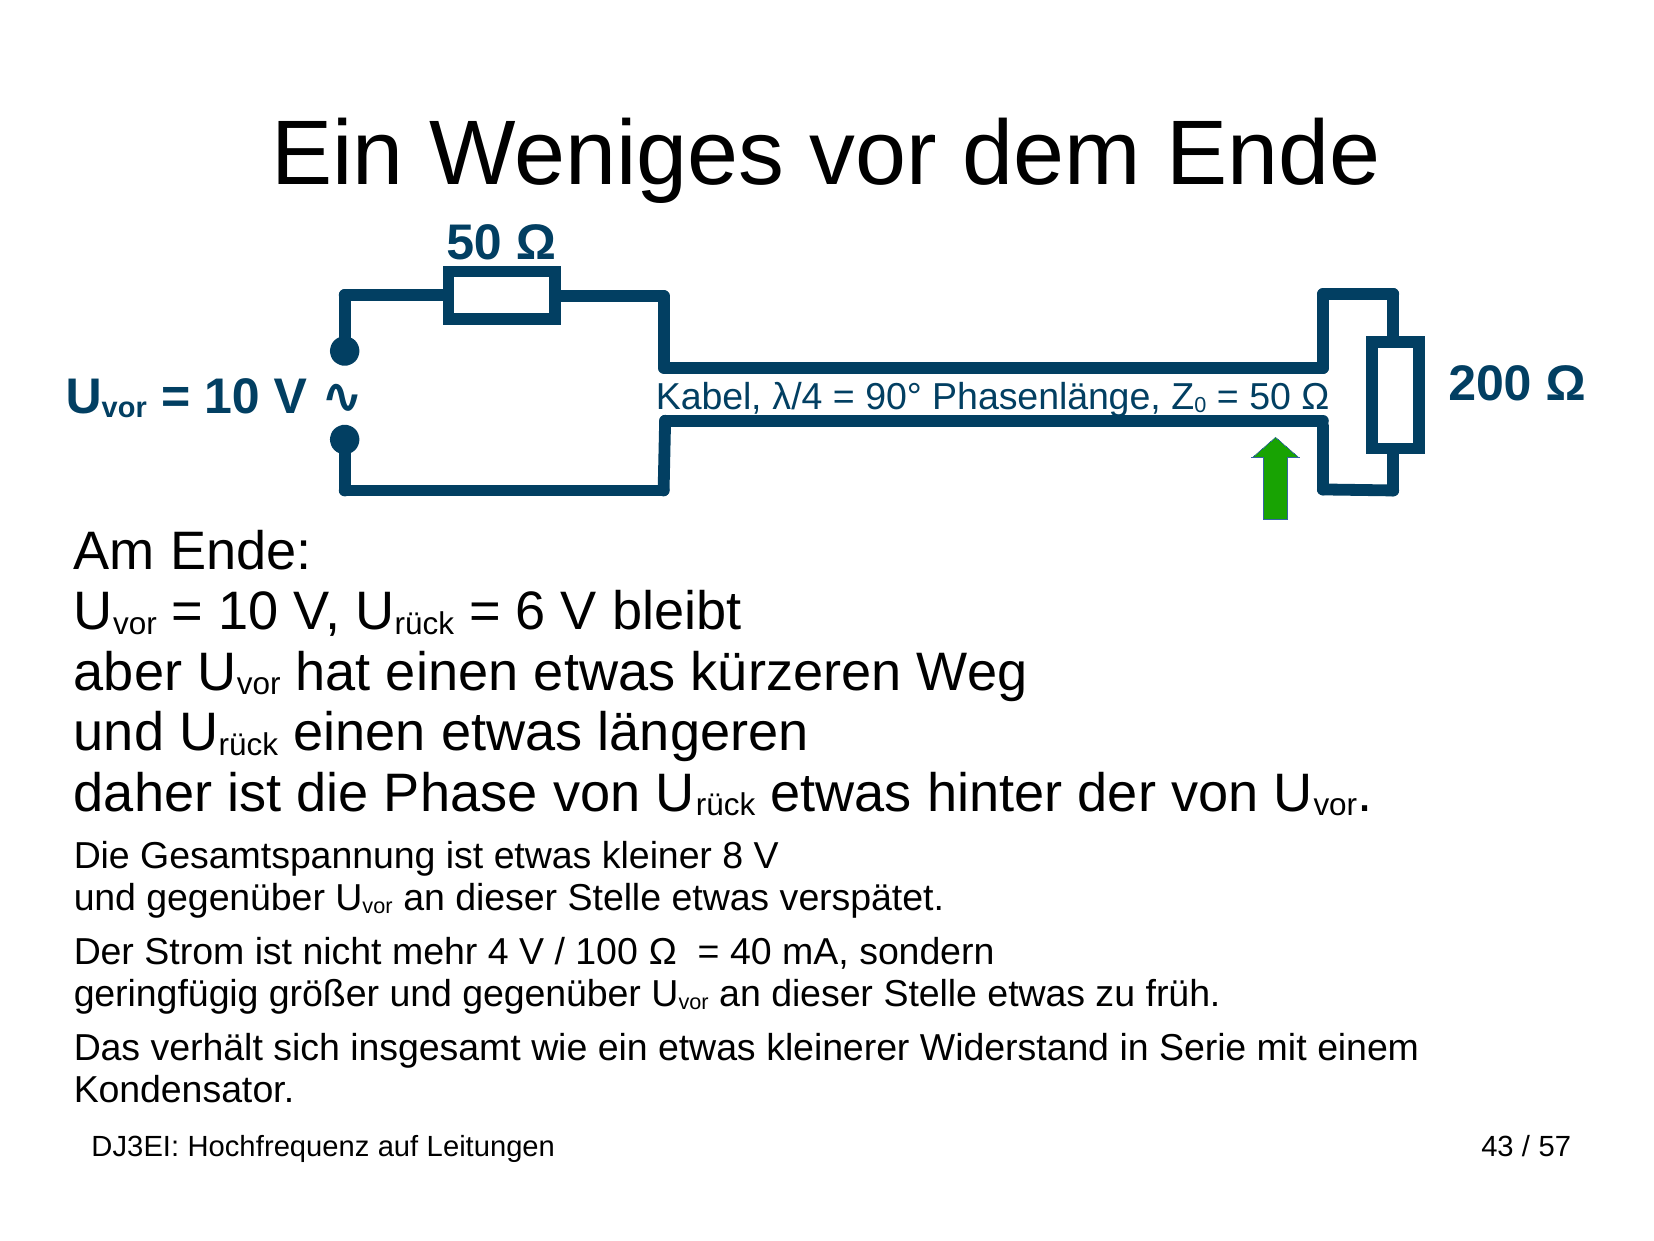

# Ein Weniges vor dem Ende
50 Ω
 200 Ω
Uvor = 10 V ∿
Kabel, λ/4 = 90° Phasenlänge, Z0 = 50 Ω
Am Ende:
Uvor = 10 V, Urück = 6 V bleibt
aber Uvor hat einen etwas kürzeren Weg
und Urück einen etwas längeren
daher ist die Phase von Urück etwas hinter der von Uvor.
Die Gesamtspannung ist etwas kleiner 8 V
und gegenüber Uvor an dieser Stelle etwas verspätet.
Der Strom ist nicht mehr 4 V / 100 Ω = 40 mA, sondern
geringfügig größer und gegenüber Uvor an dieser Stelle etwas zu früh.
Das verhält sich insgesamt wie ein etwas kleinerer Widerstand in Serie mit einem Kondensator.